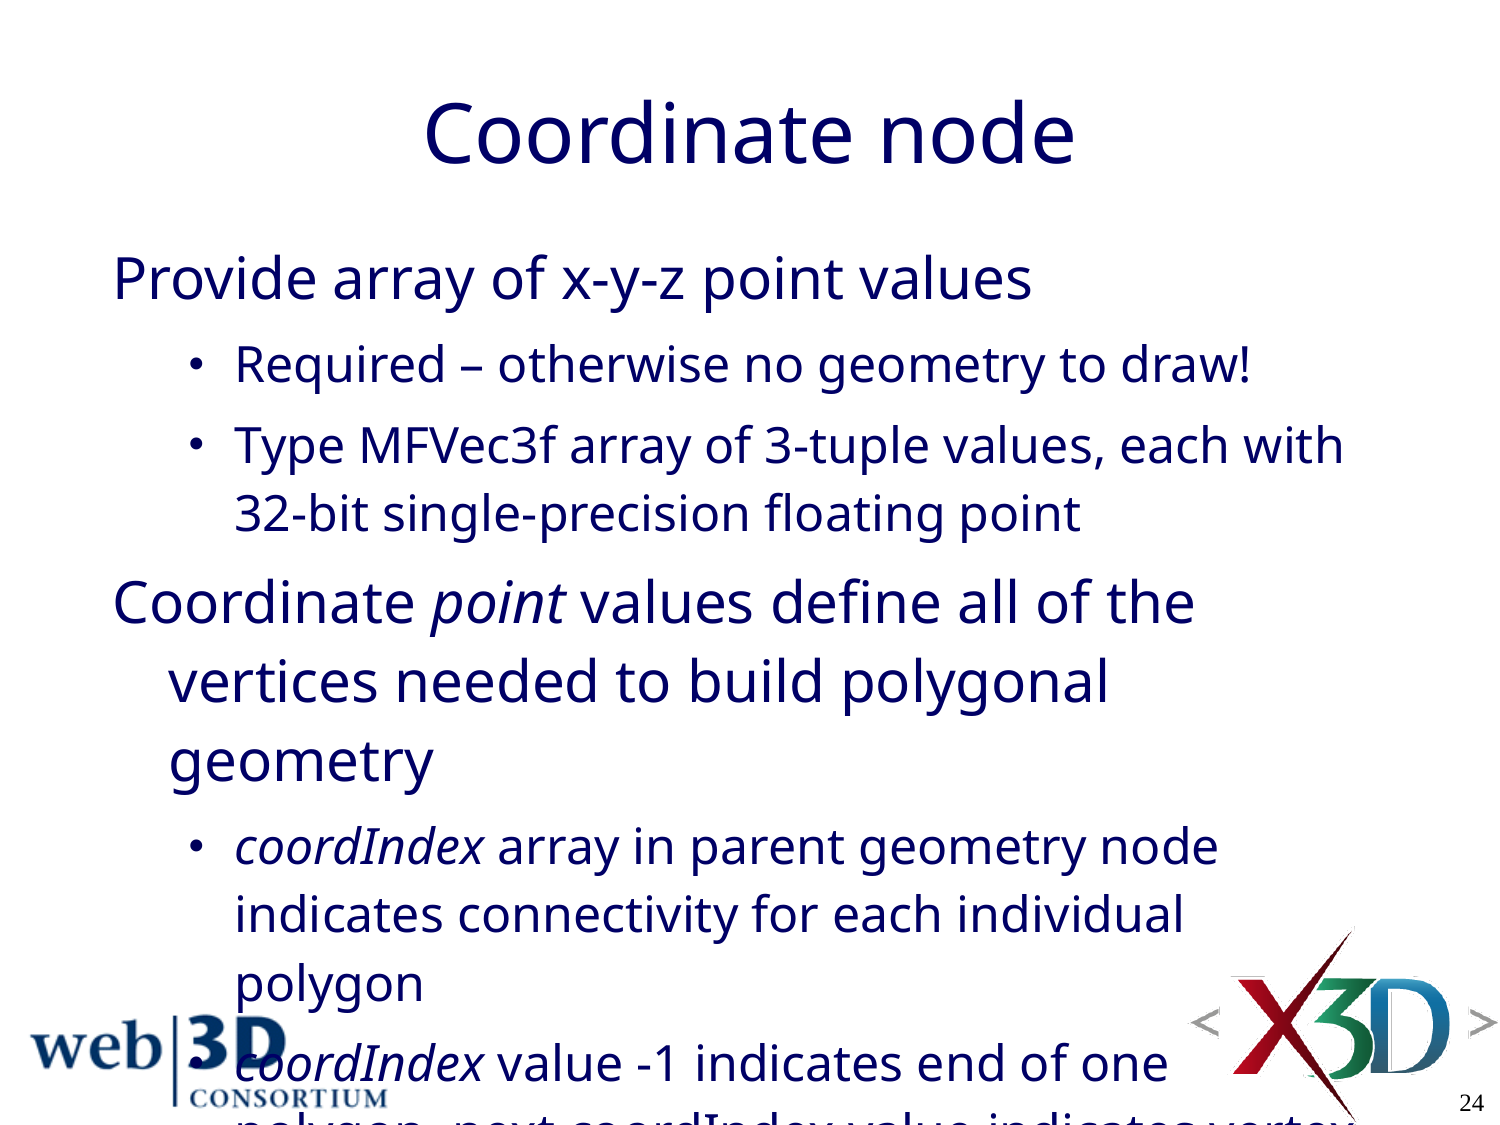

# Coordinate node
Provide array of x-y-z point values
Required – otherwise no geometry to draw!
Type MFVec3f array of 3-tuple values, each with 32-bit single-precision floating point
Coordinate point values define all of the vertices needed to build polygonal geometry
coordIndex array in parent geometry node indicates connectivity for each individual polygon
coordIndex value -1 indicates end of one polygon, next coordIndex value indicates vertex point that begins a new polygon